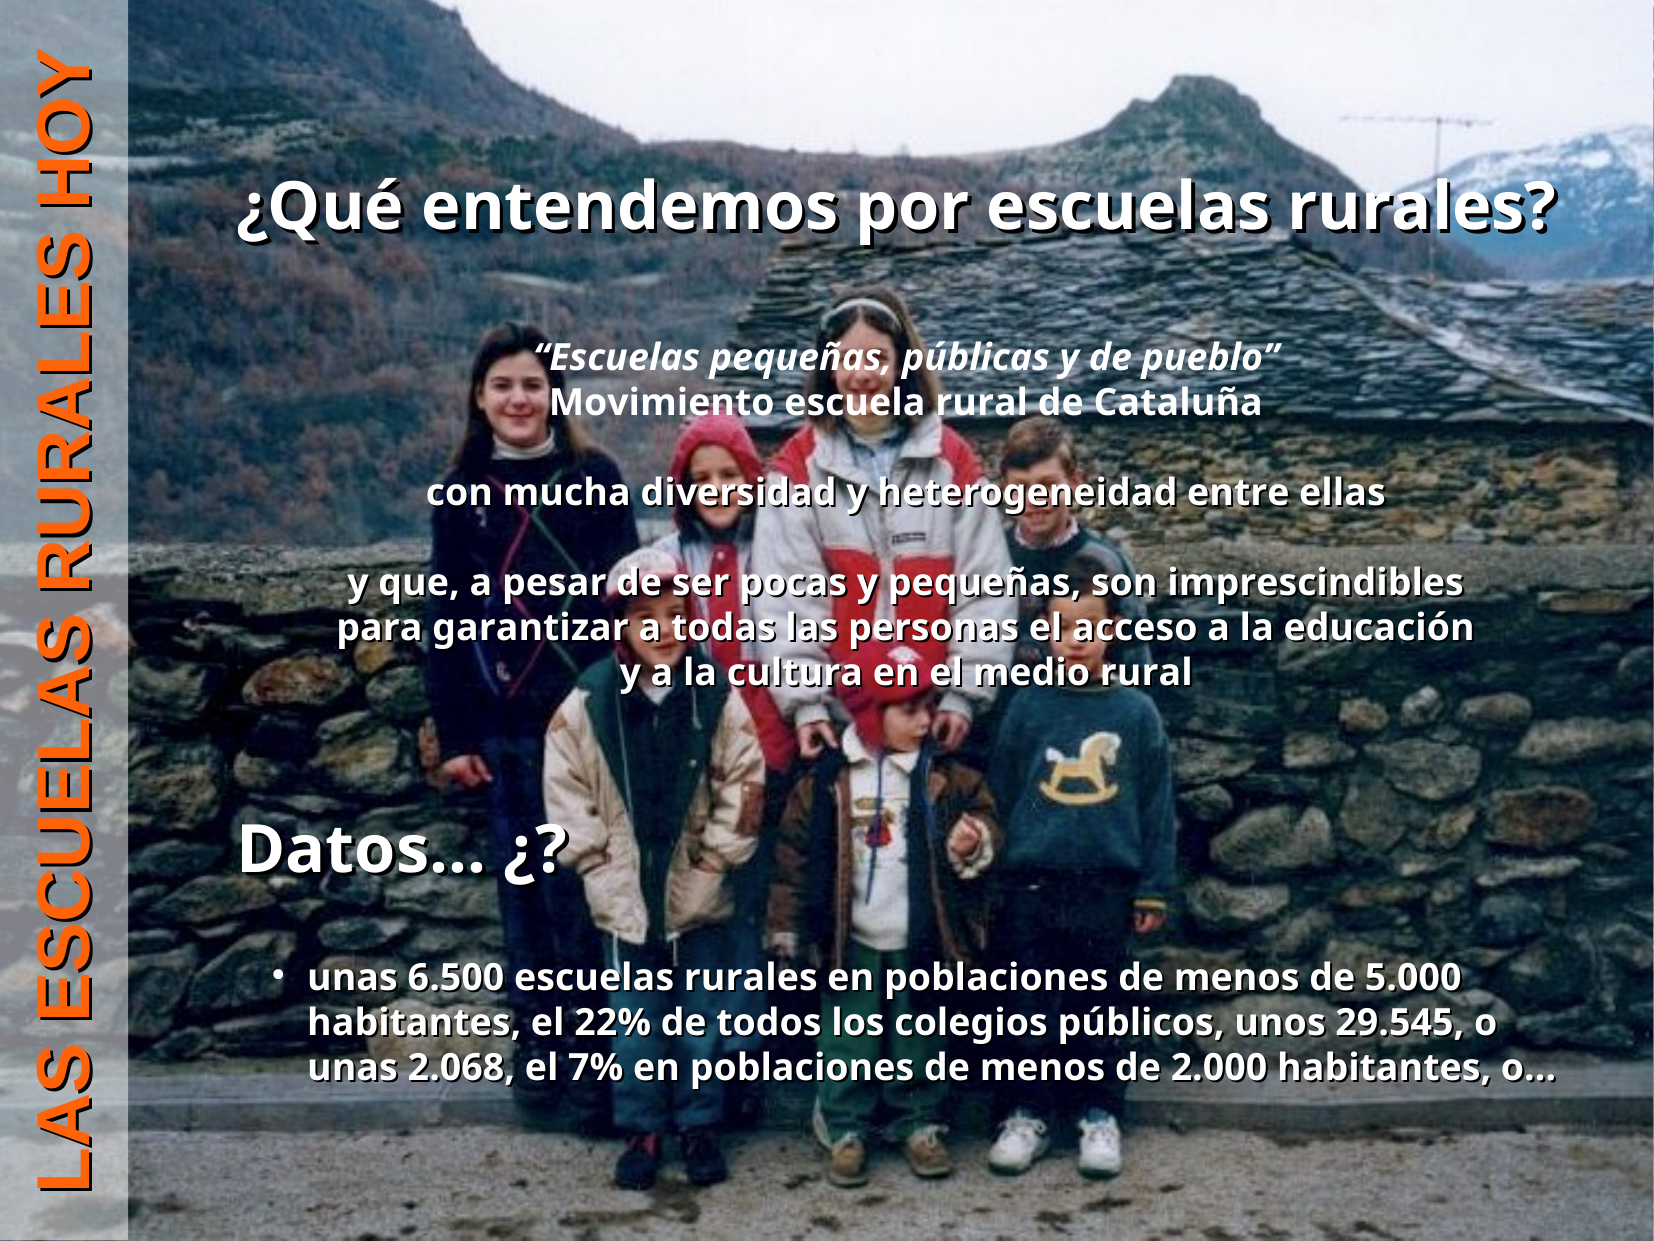

¿Qué entendemos por escuelas rurales?
“Escuelas pequeñas, públicas y de pueblo”
Movimiento escuela rural de Cataluña
con mucha diversidad y heterogeneidad entre ellas
y que, a pesar de ser pocas y pequeñas, son imprescindibles
para garantizar a todas las personas el acceso a la educación
y a la cultura en el medio rural
Datos... ¿?
unas 6.500 escuelas rurales en poblaciones de menos de 5.000 habitantes, el 22% de todos los colegios públicos, unos 29.545, o unas 2.068, el 7% en poblaciones de menos de 2.000 habitantes, o…
LAS ESCUELAS RURALES HOY